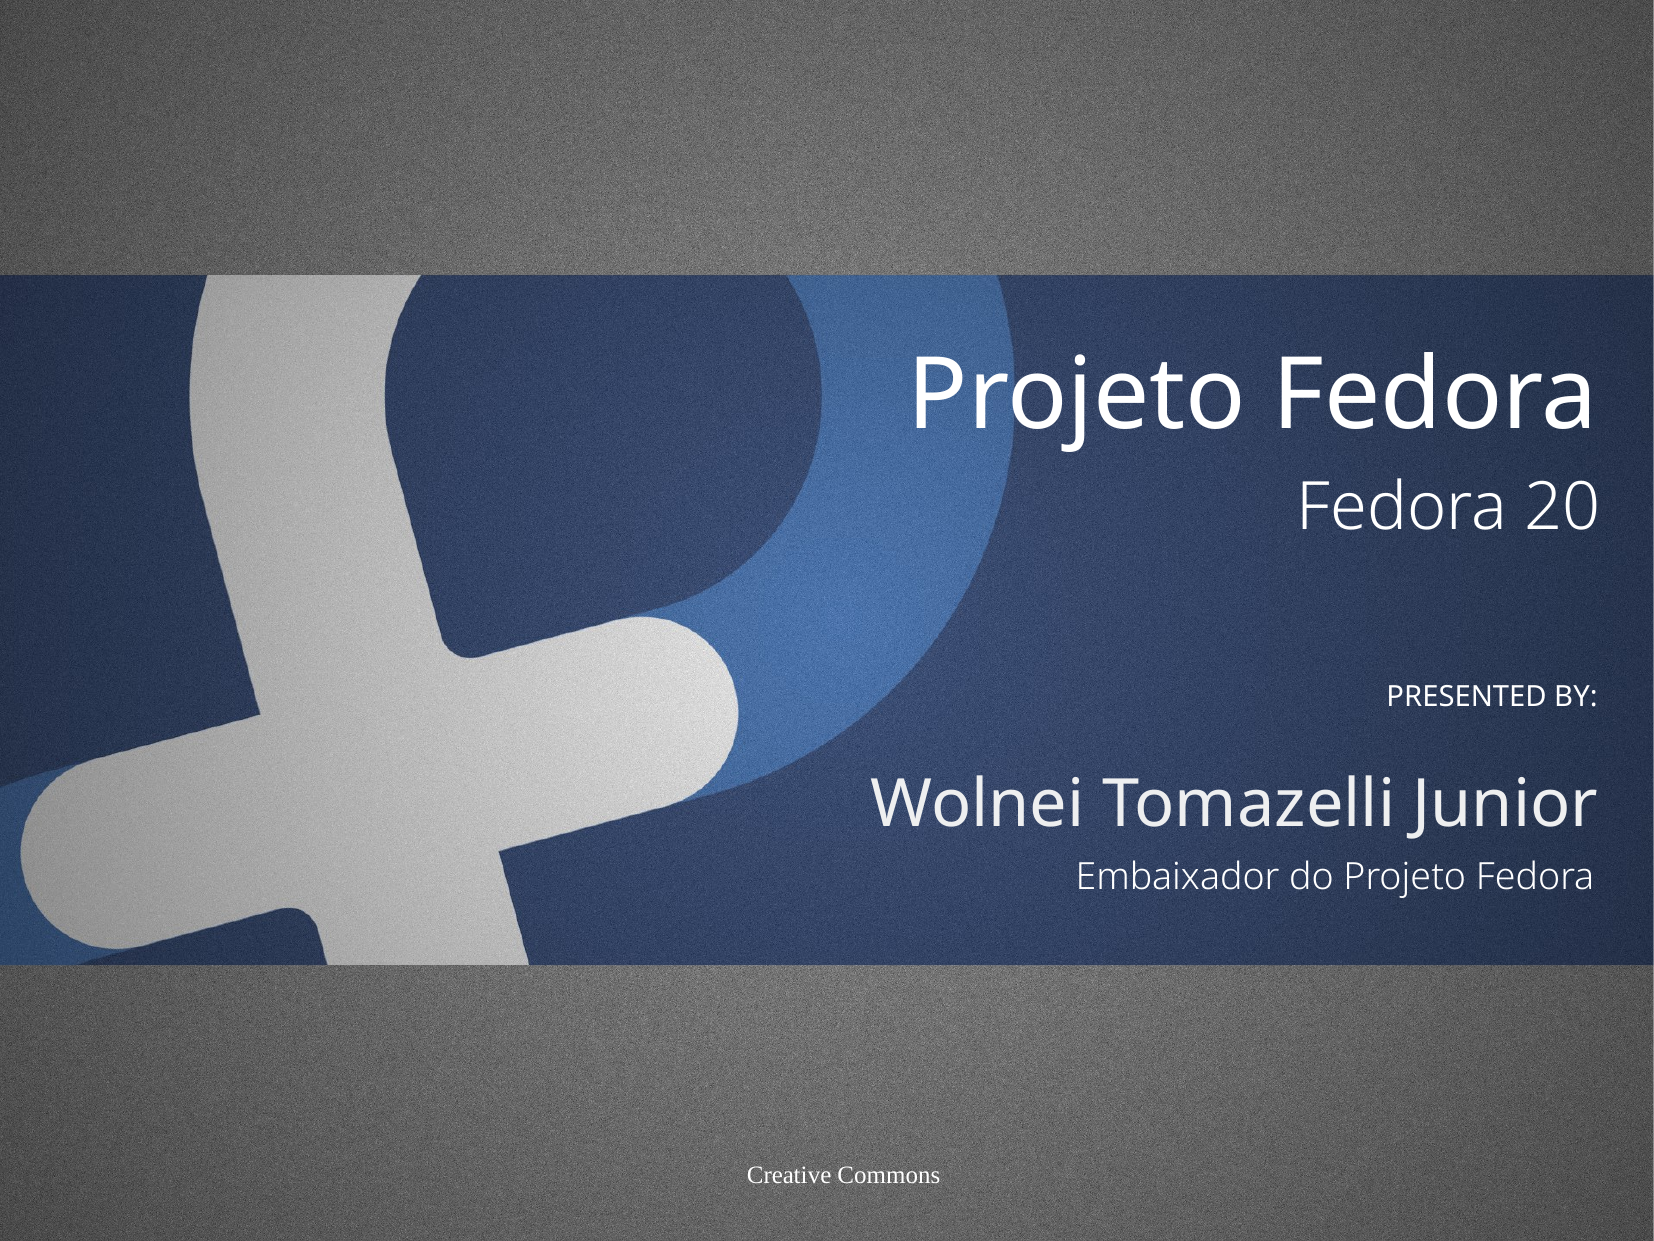

# Projeto Fedora
Fedora 20
PRESENTED BY:
Wolnei Tomazelli Junior
Embaixador do Projeto Fedora
Creative Commons